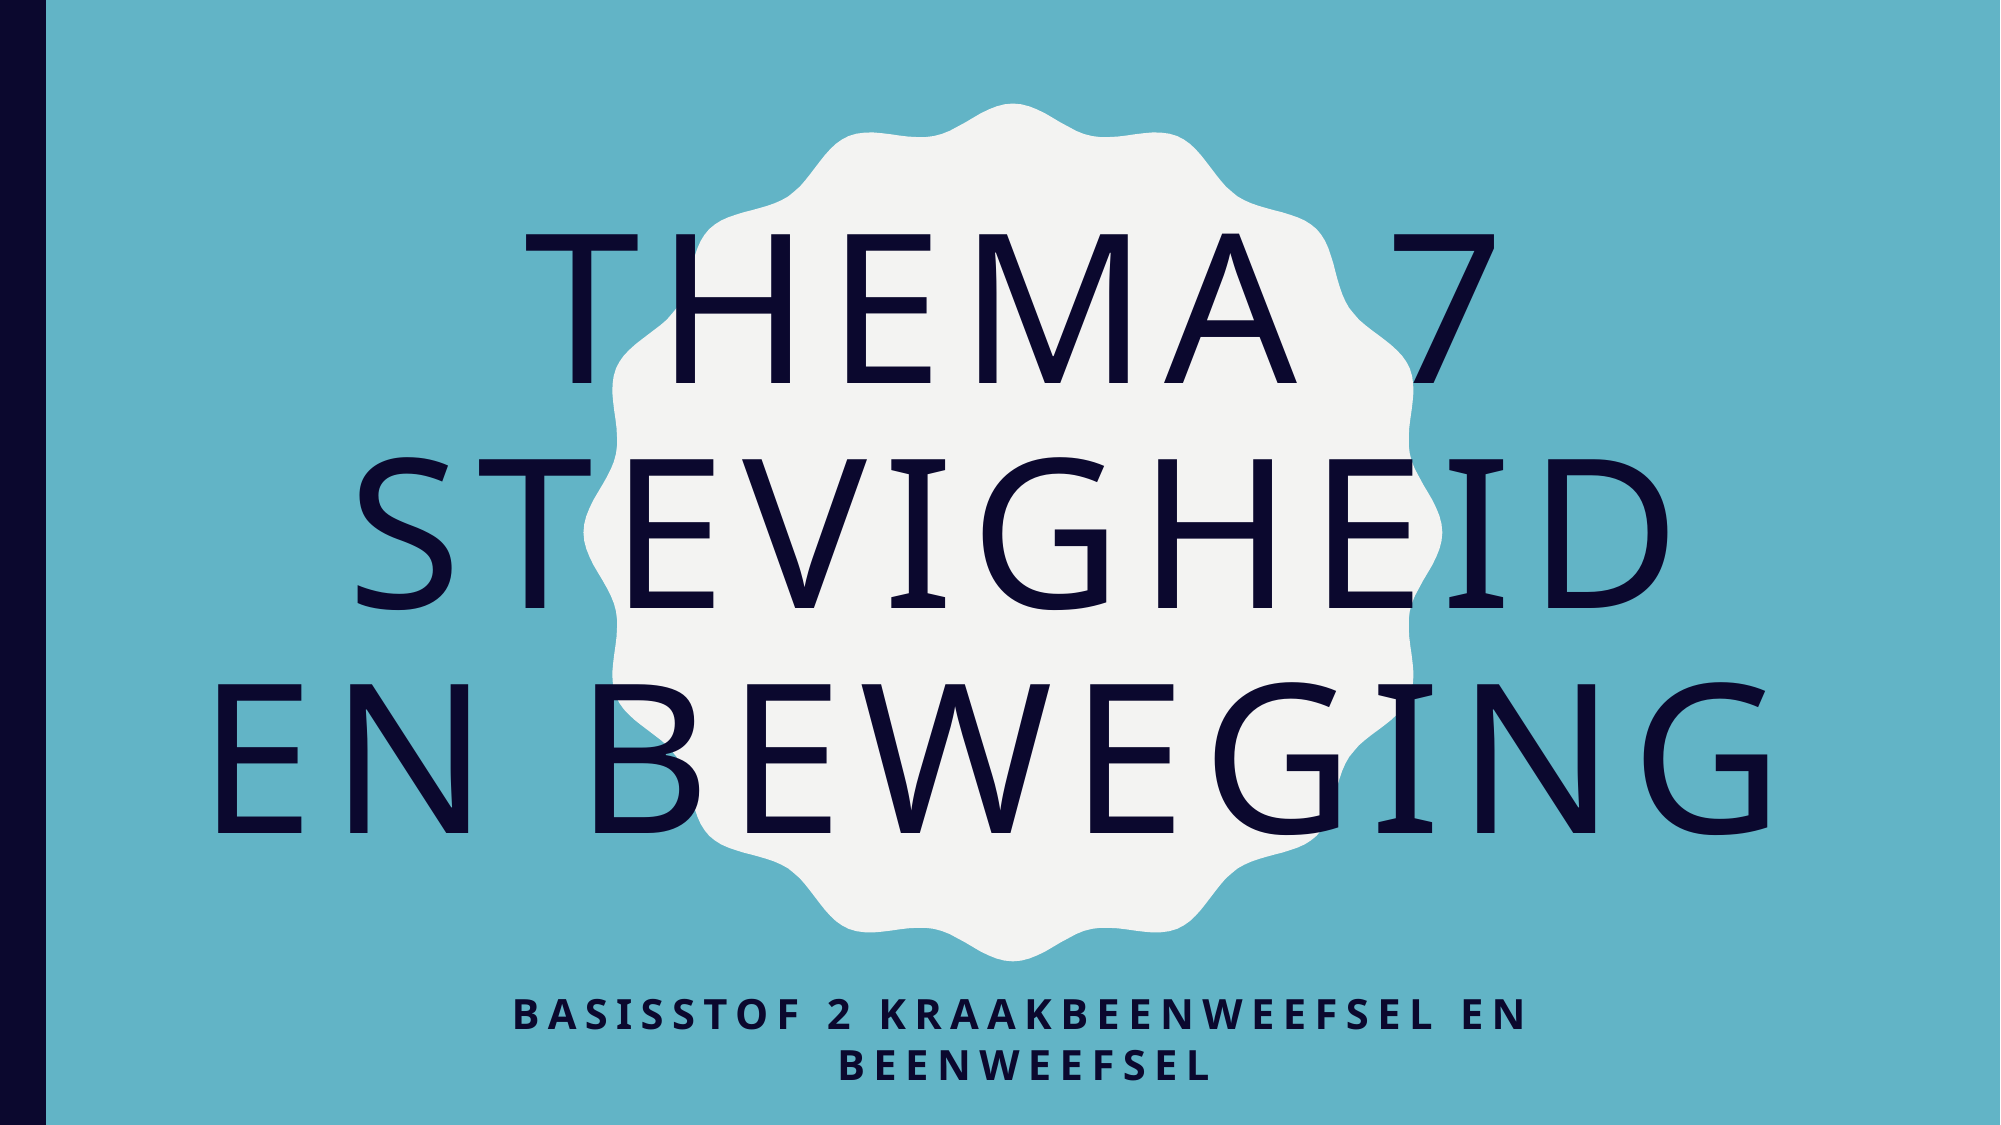

# Thema 7 Stevigheid en beweging
Basisstof 2 Kraakbeenweefsel en beenweefsel